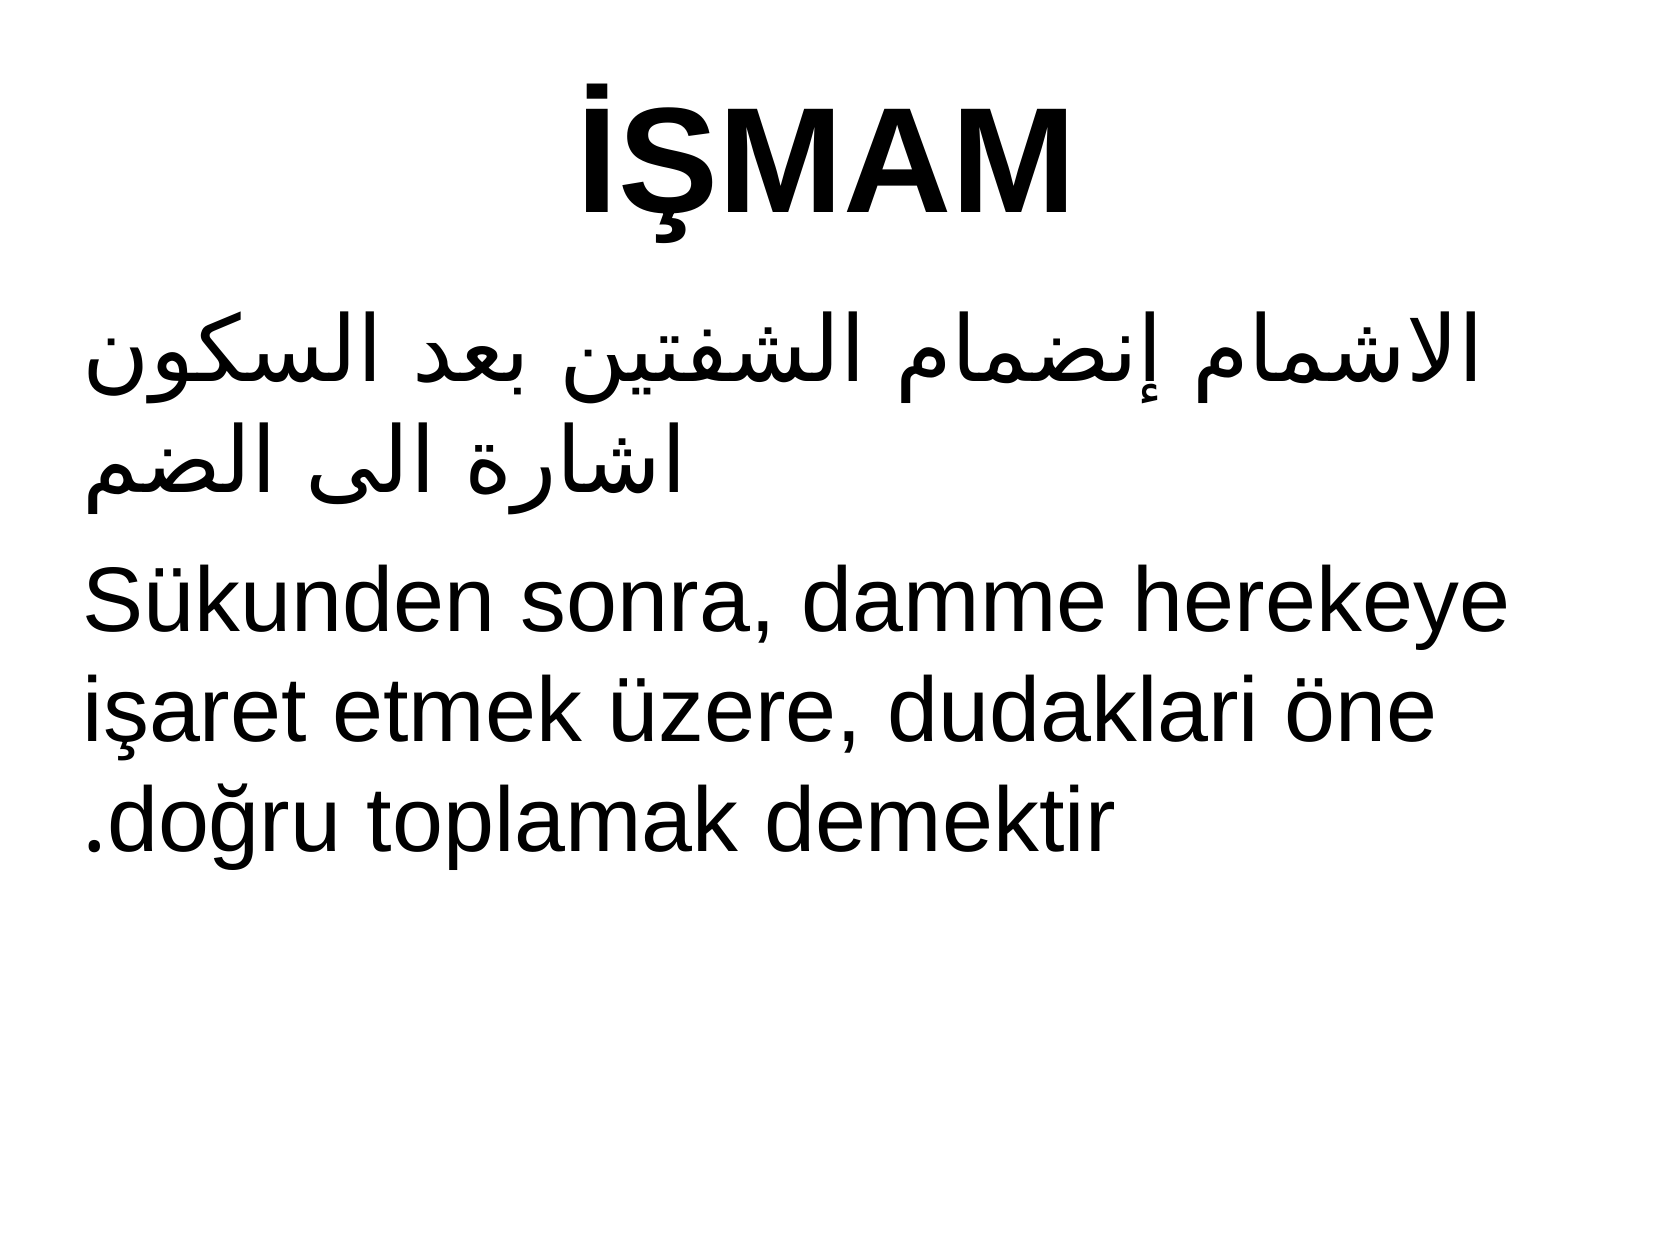

# İŞMAM
الاشمام إنضمام الشفتين بعد السكون اشارة الى الضم
Sükunden sonra, damme herekeye işaret etmek üzere, dudaklari öne doğru toplamak demektir.